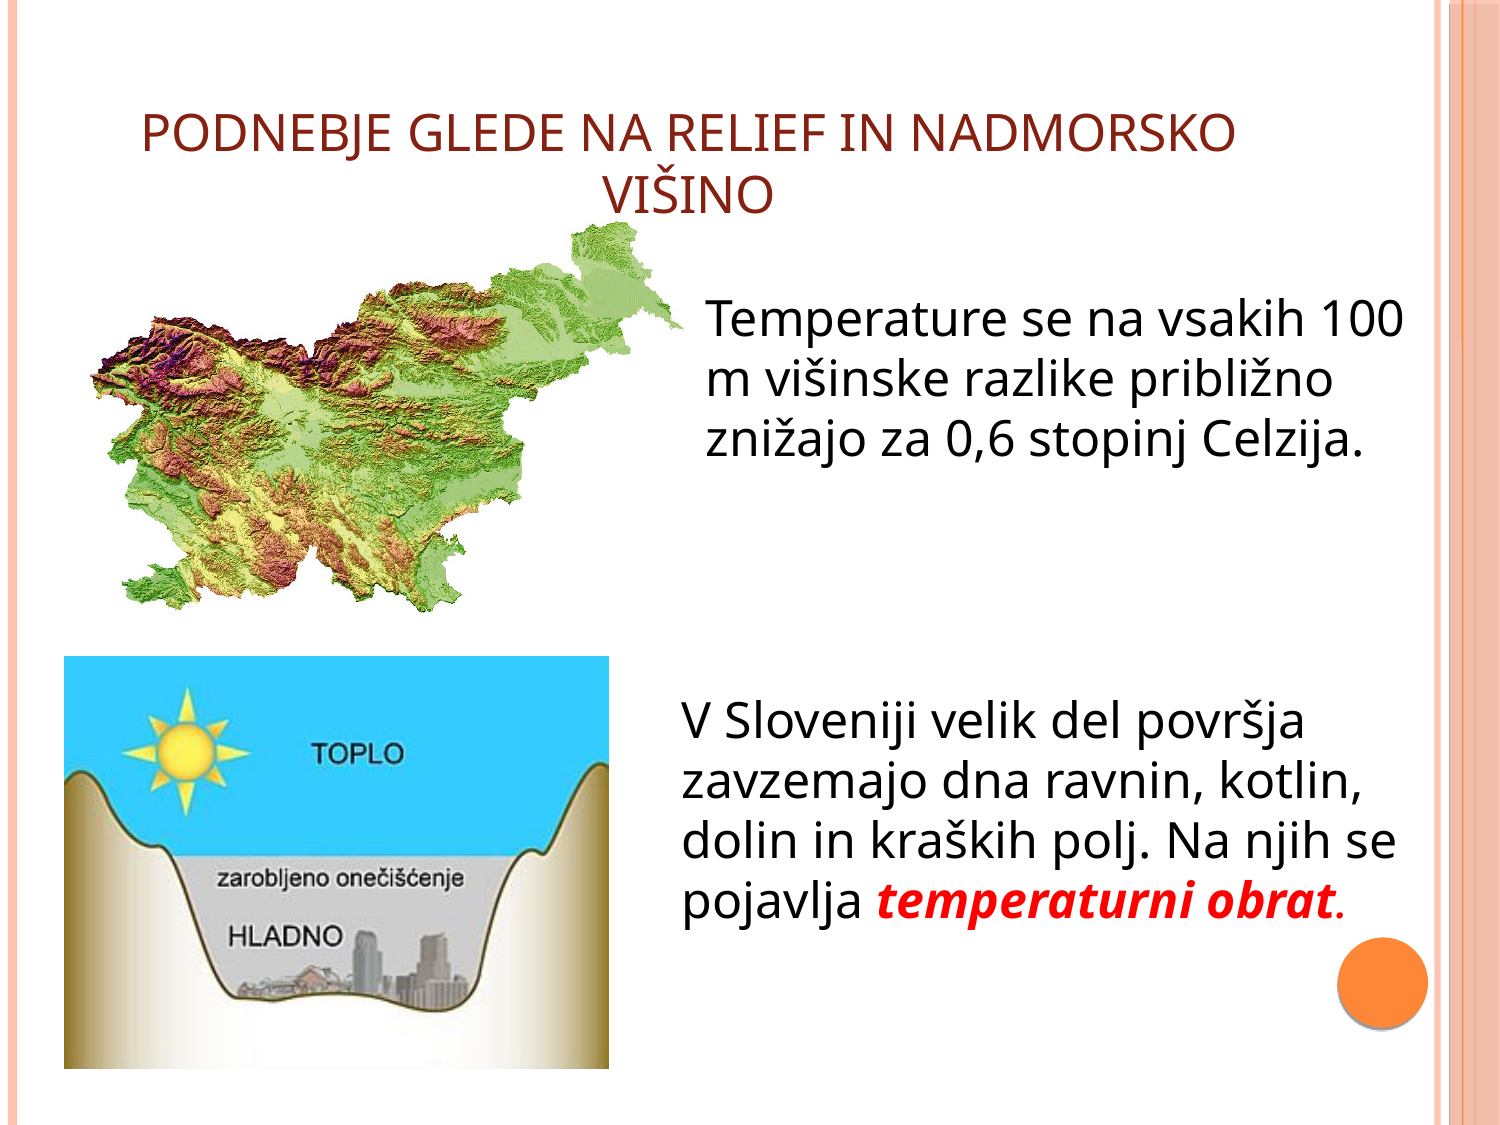

# Podnebje glede na relief in nadmorsko višino
Temperature se na vsakih 100 m višinske razlike približno znižajo za 0,6 stopinj Celzija.
V Sloveniji velik del površja zavzemajo dna ravnin, kotlin, dolin in kraških polj. Na njih se pojavlja temperaturni obrat.